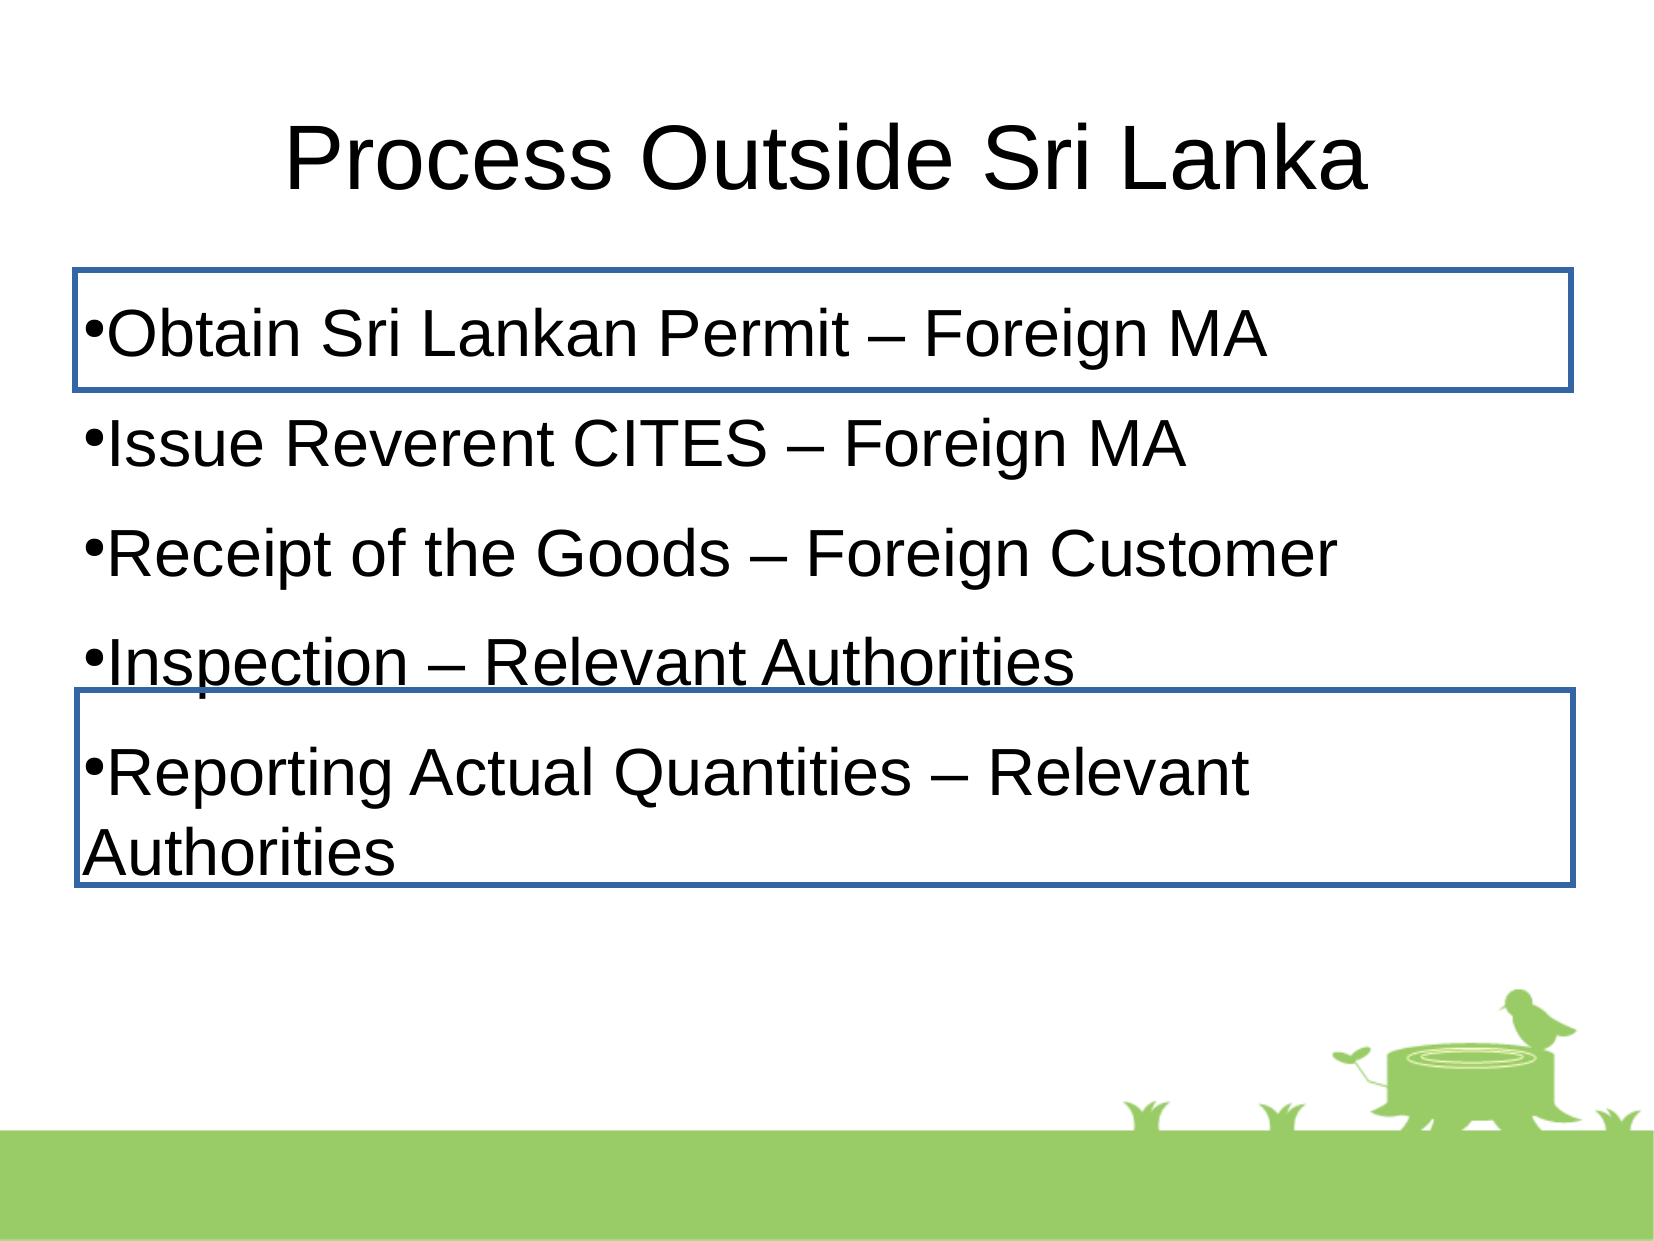

# Process Outside Sri Lanka
Obtain Sri Lankan Permit – Foreign MA
Issue Reverent CITES – Foreign MA
Receipt of the Goods – Foreign Customer
Inspection – Relevant Authorities
Reporting Actual Quantities – Relevant Authorities